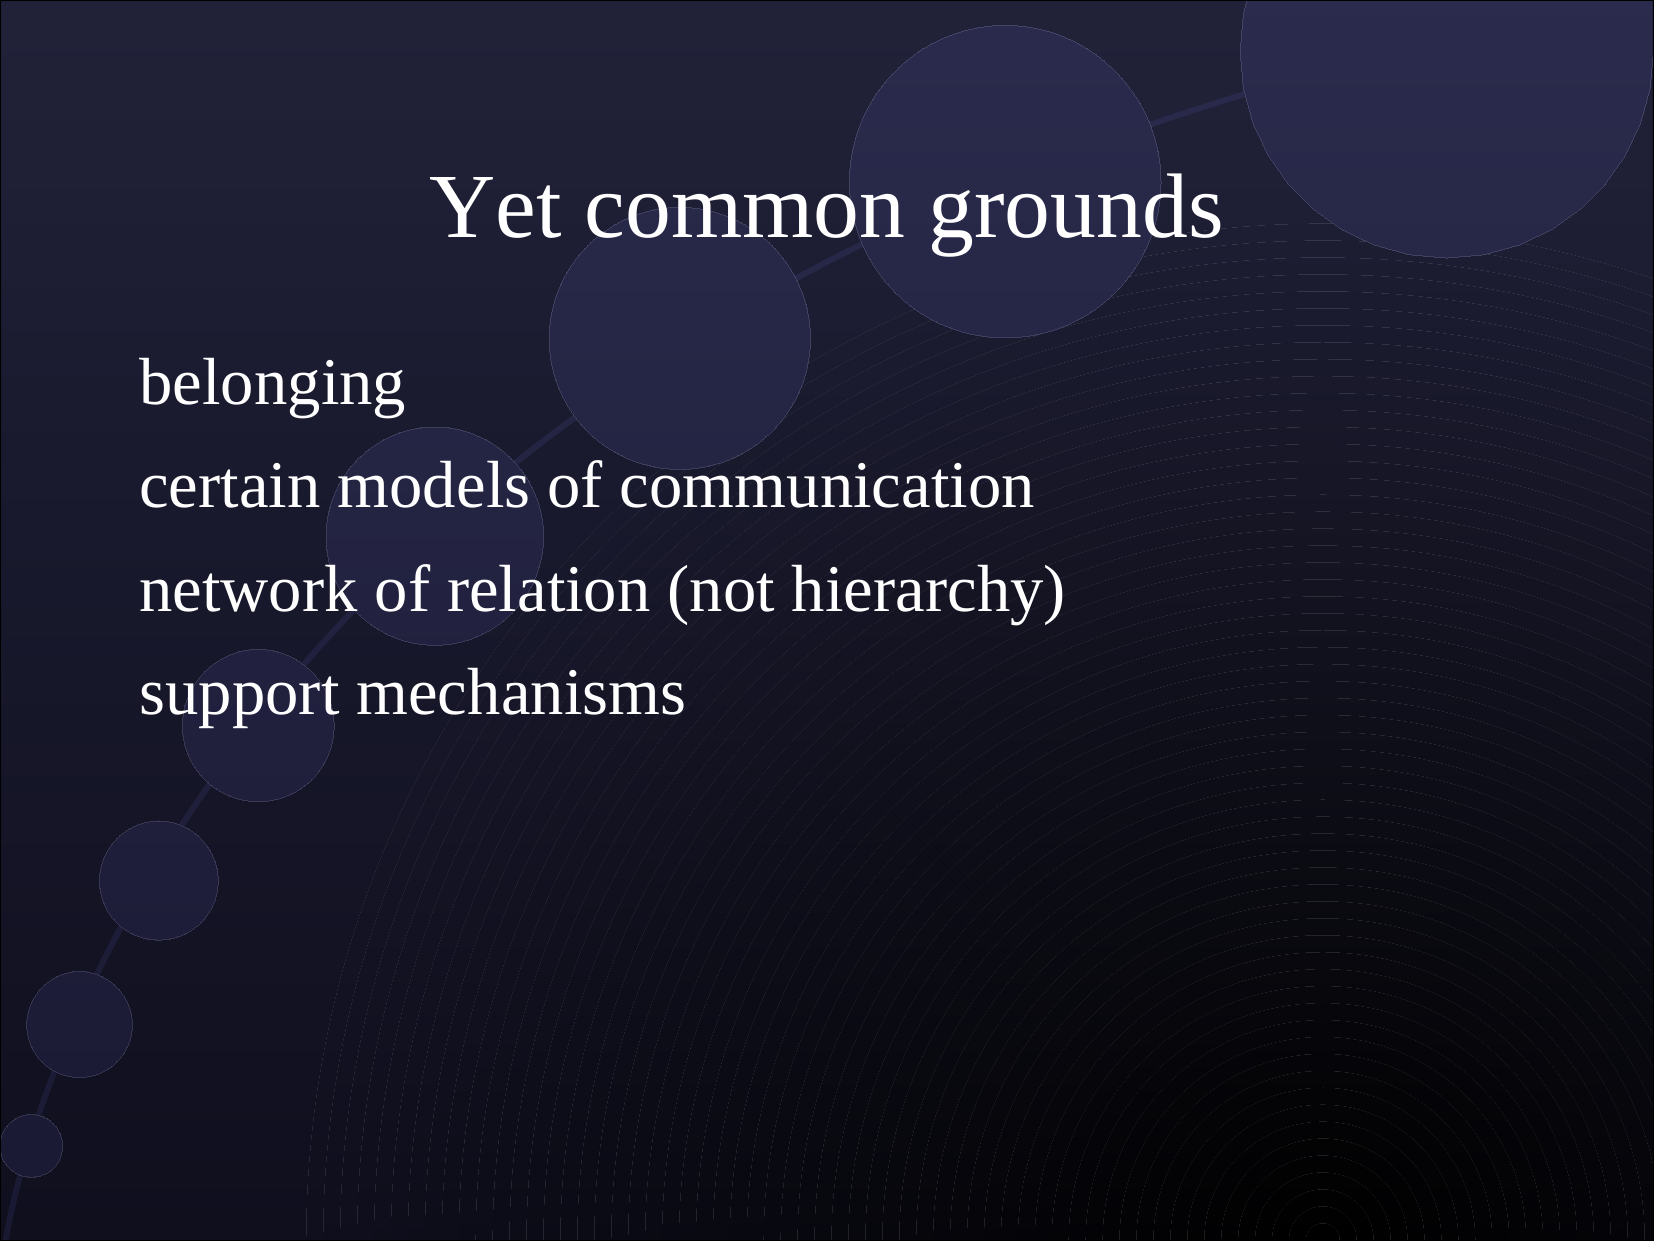

# Yet common grounds
belonging
certain models of communication
network of relation (not hierarchy)
support mechanisms